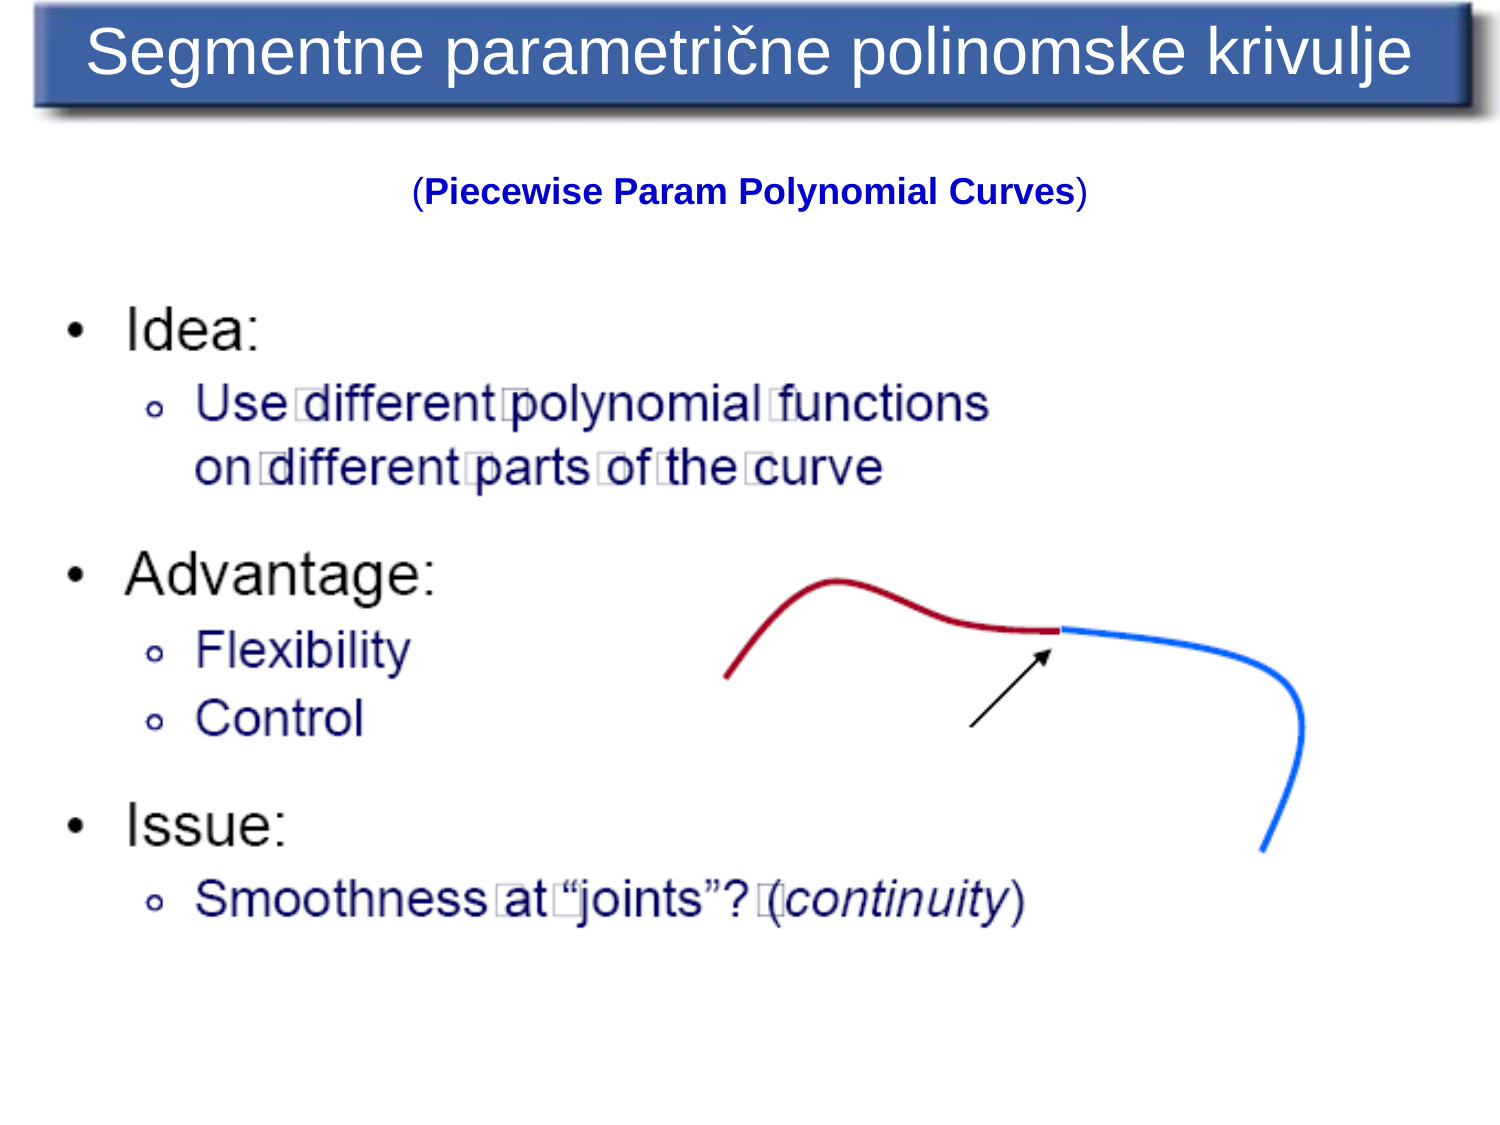

Segmentne parametrične polinomske krivulje
(Piecewise Param Polynomial Curves)